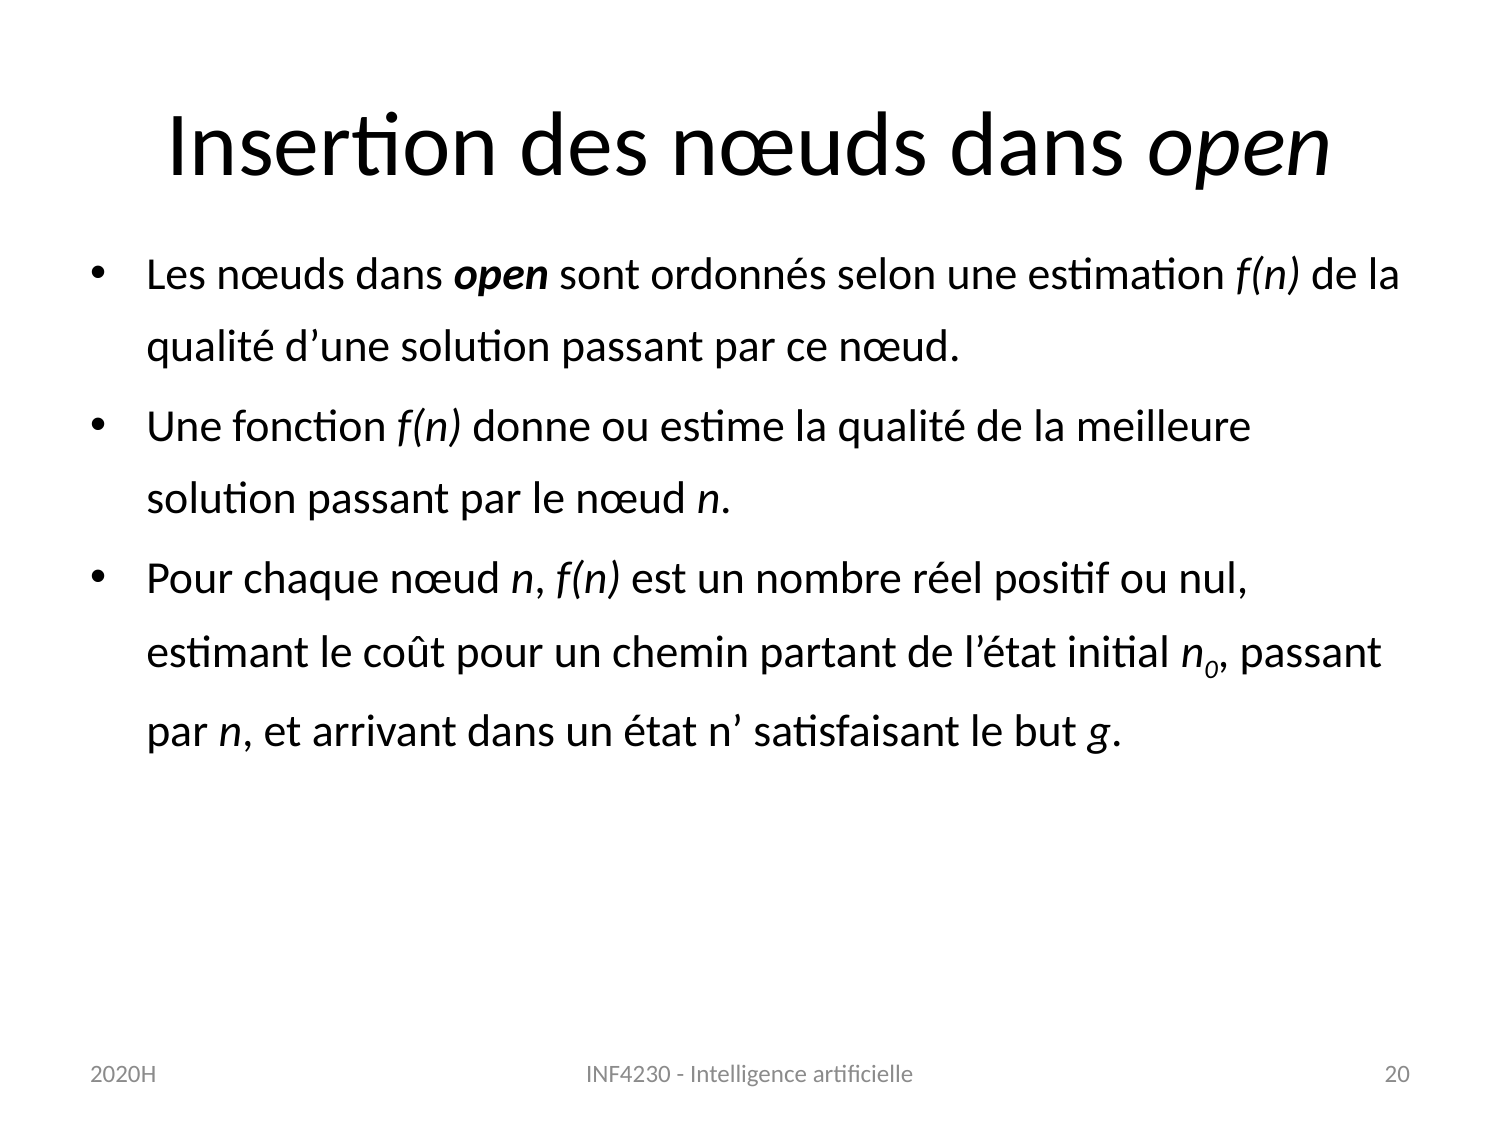

# Insertion des nœuds dans open
Les nœuds dans open sont ordonnés selon une estimation f(n) de la qualité d’une solution passant par ce nœud.
Une fonction f(n) donne ou estime la qualité de la meilleure solution passant par le nœud n.
Pour chaque nœud n, f(n) est un nombre réel positif ou nul, estimant le coût pour un chemin partant de l’état initial n0, passant par n, et arrivant dans un état n’ satisfaisant le but g.
2020H
INF4230 - Intelligence artificielle